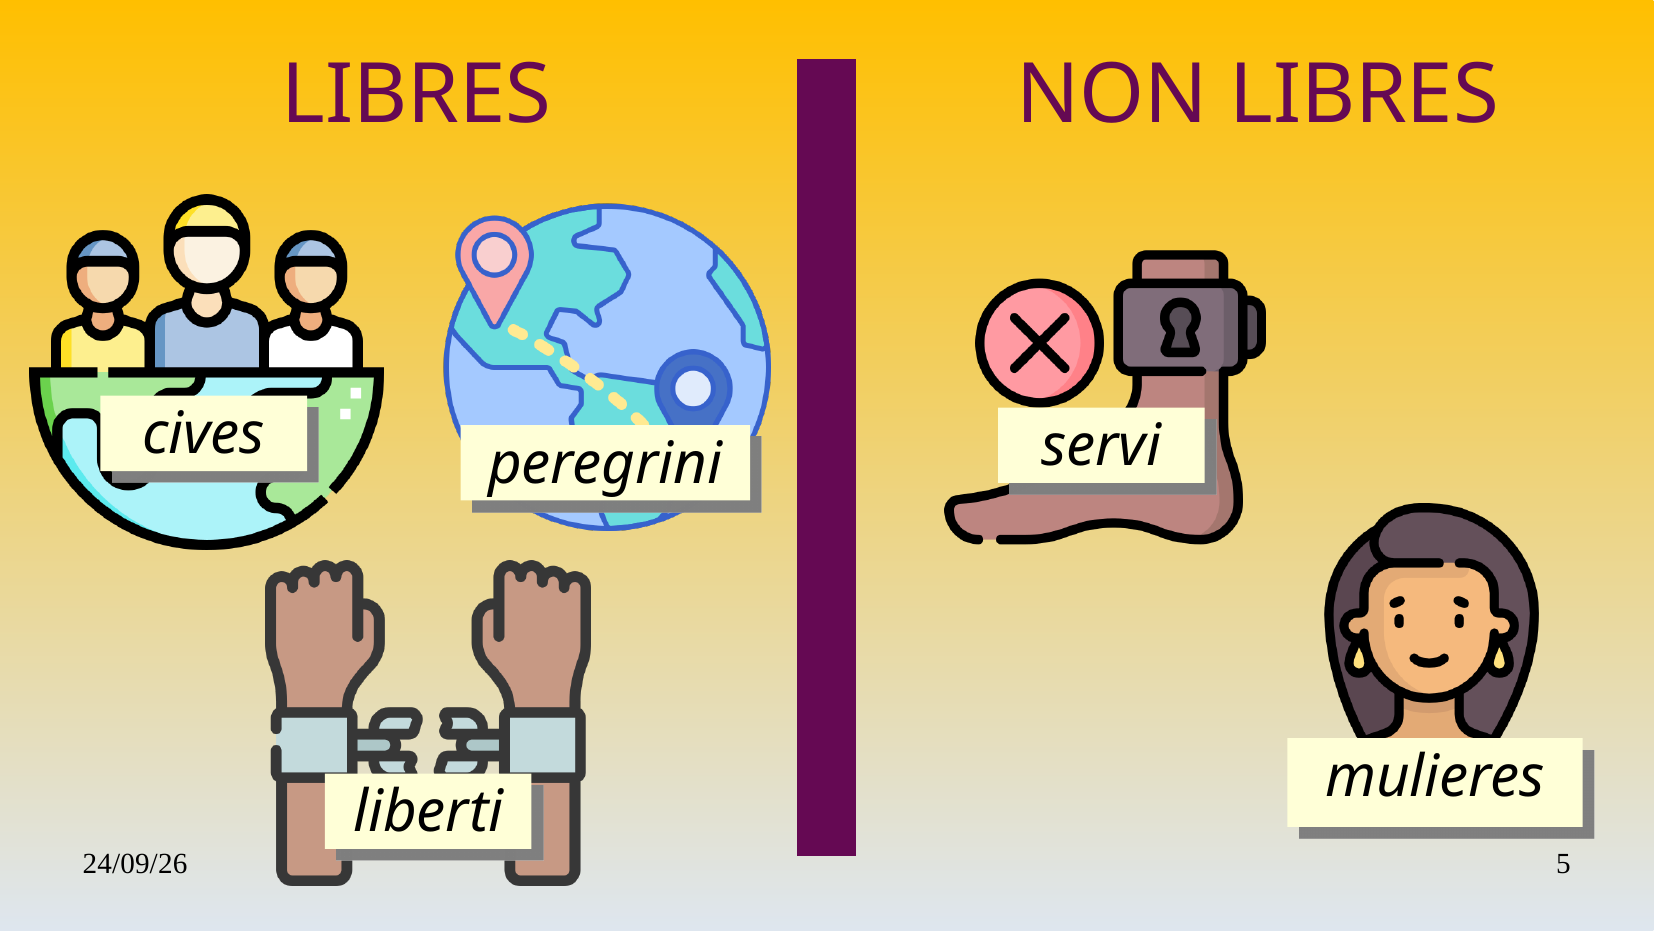

LIBRES
NON LIBRES
cives
servi
peregrini
mulieres
liberti
5